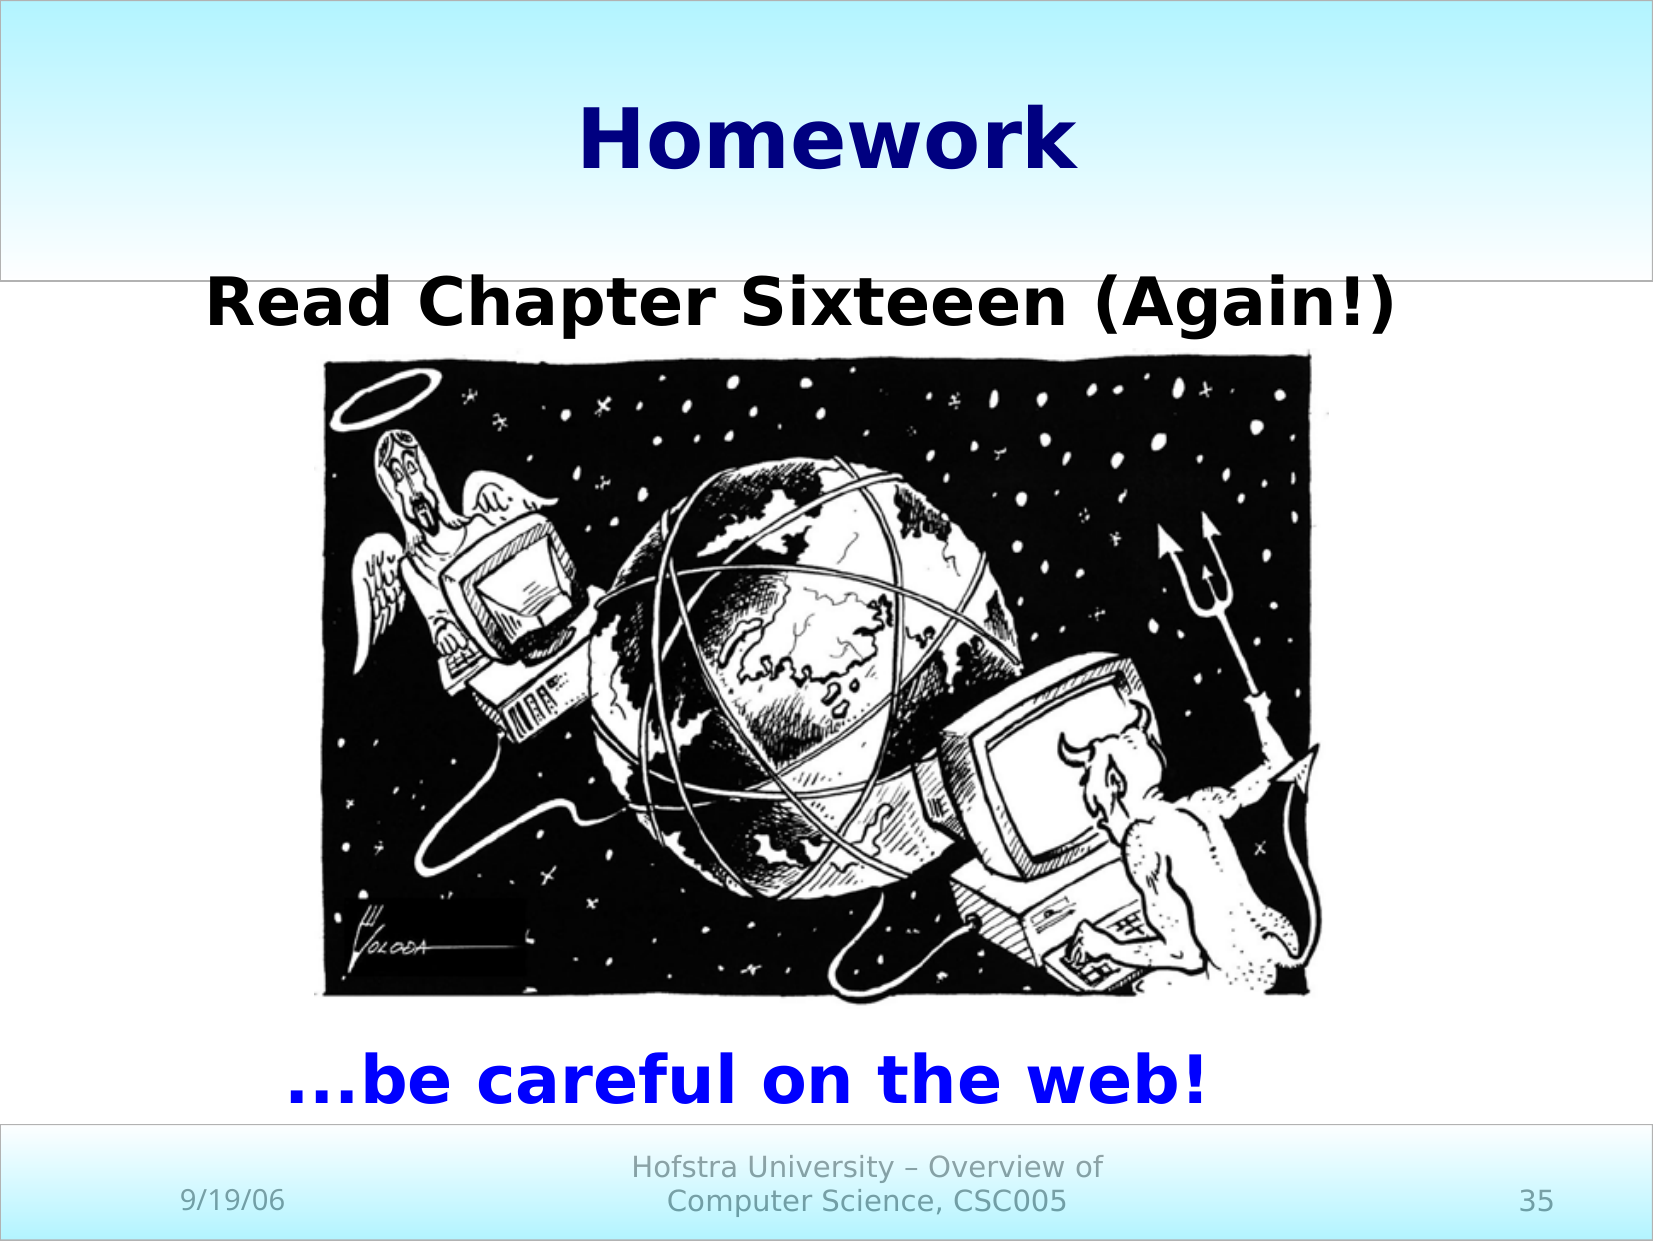

# Homework
Read Chapter Sixteeen (Again!)
 ...be careful on the web!
9/25/06
35